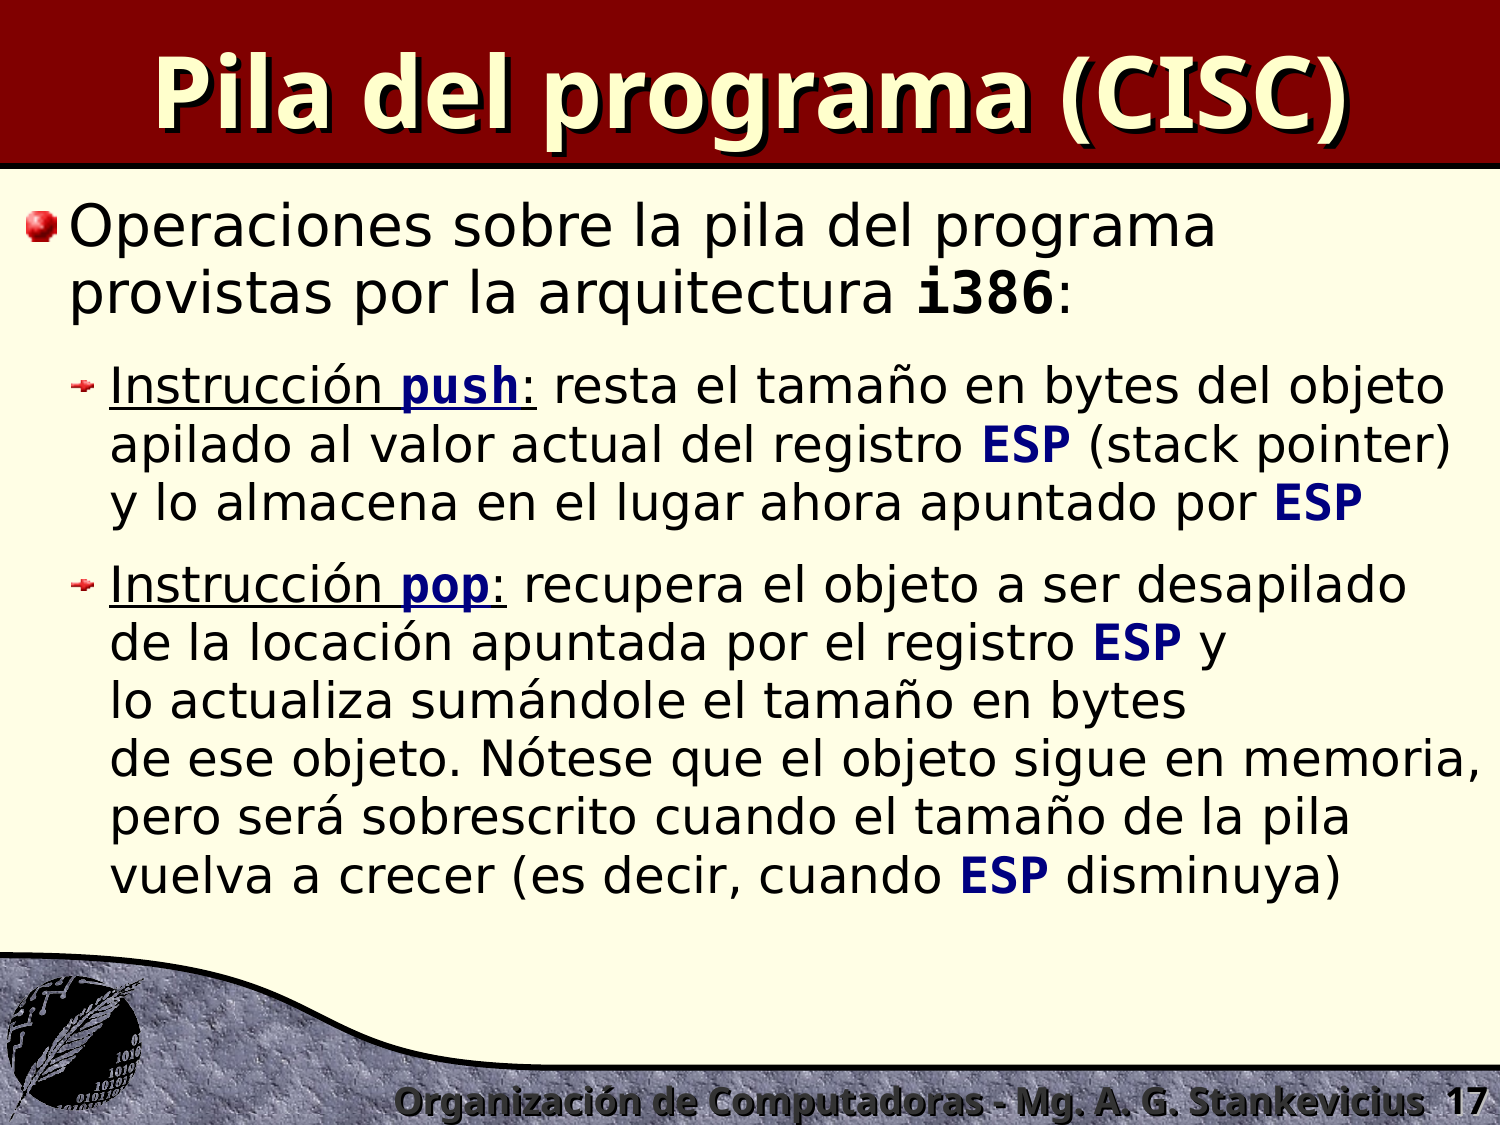

# Pila del programa (CISC)
Operaciones sobre la pila del programa provistas por la arquitectura i386:
Instrucción push: resta el tamaño en bytes del objeto apilado al valor actual del registro ESP (stack pointer) y lo almacena en el lugar ahora apuntado por ESP
Instrucción pop: recupera el objeto a ser desapilado de la locación apuntada por el registro ESP y
lo actualiza sumándole el tamaño en bytes
de ese objeto. Nótese que el objeto sigue en memoria, pero será sobrescrito cuando el tamaño de la pila vuelva a crecer (es decir, cuando ESP disminuya)
17